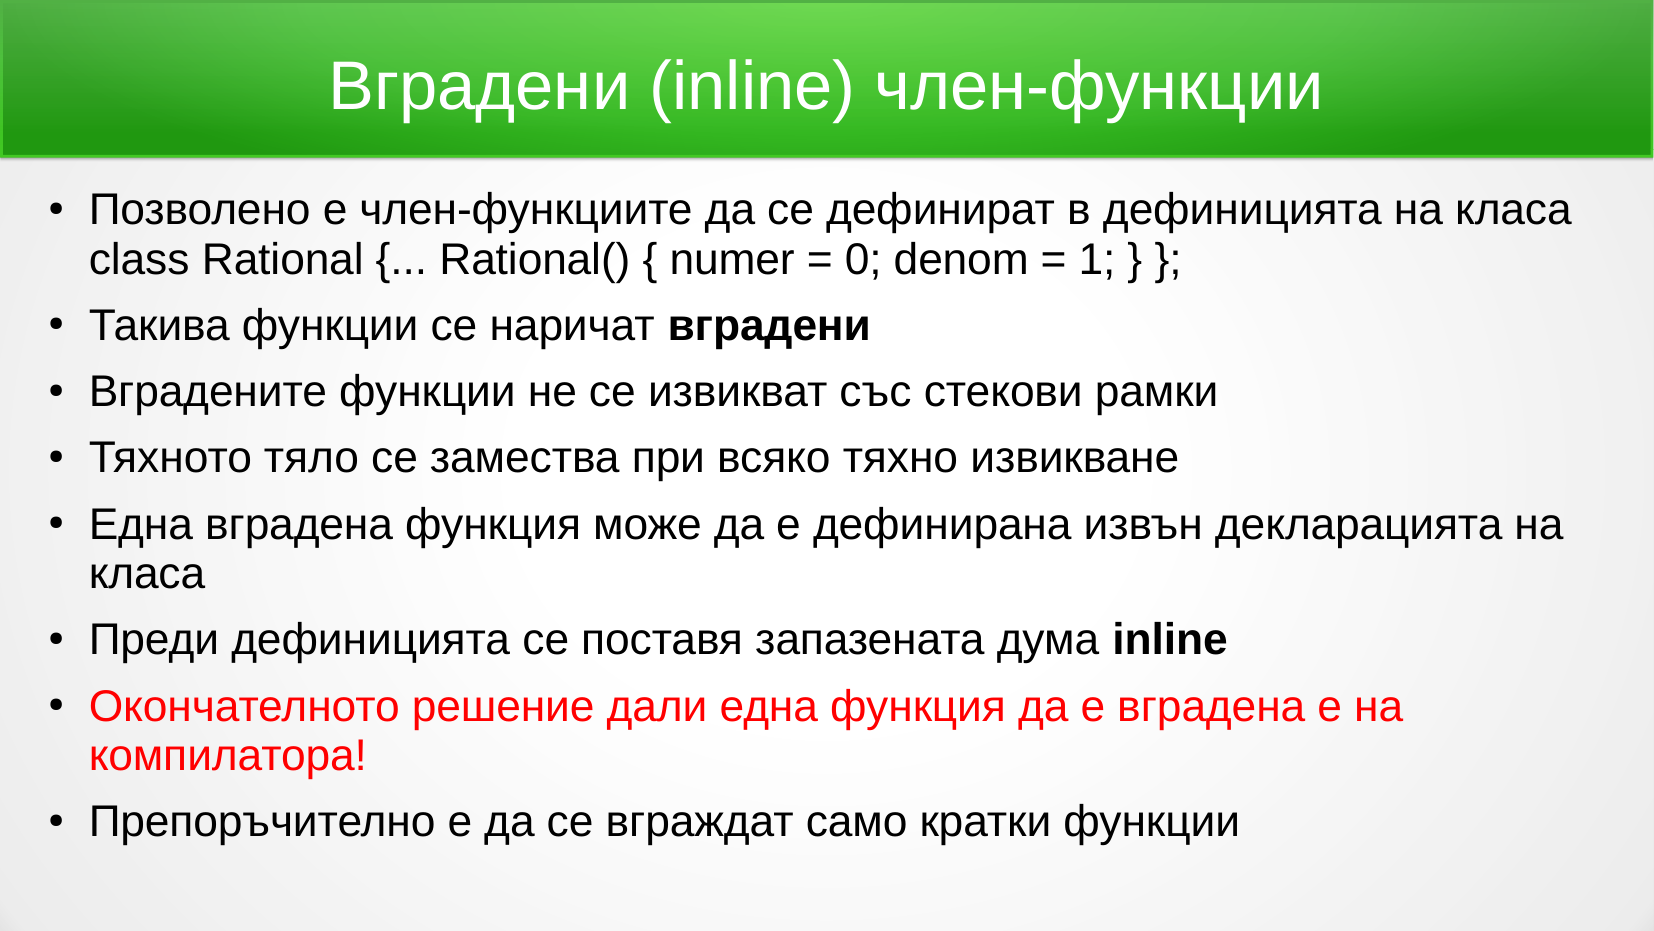

# Вградени (inline) член-функции
Позволено е член-функциите да се дефинират в дефиницията на класа
class Rational {... Rational() { numer = 0; denom = 1; } };
Такива функции се наричат вградени
Вградените функции не се извикват със стекови рамки
Тяхното тяло се замества при всяко тяхно извикване
Една вградена функция може да е дефинирана извън декларацията на класа
Преди дефиницията се поставя запазената дума inline
Окончателното решение дали една функция да е вградена е на компилатора!
Препоръчително е да се вграждат само кратки функции